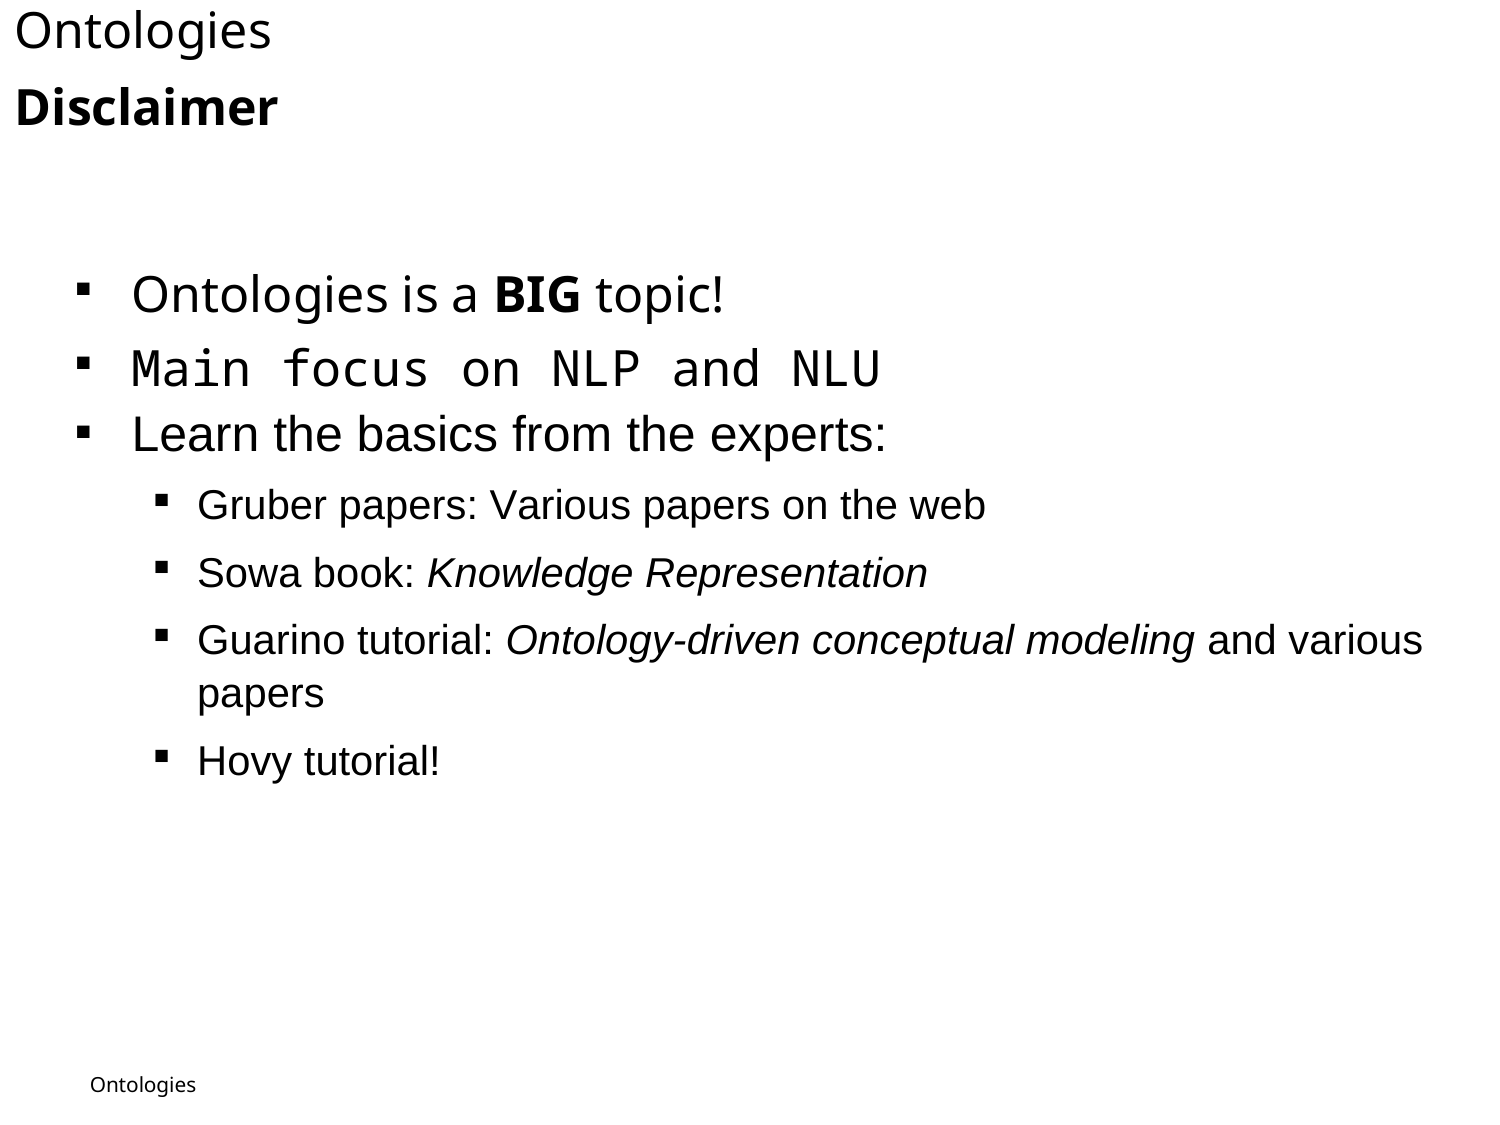

Ontologies
Disclaimer
# Ontologies is a BIG topic!
Main focus on NLP and NLU
Learn the basics from the experts:
Gruber papers: Various papers on the web
Sowa book: Knowledge Representation
Guarino tutorial: Ontology-driven conceptual modeling and various papers
Hovy tutorial!